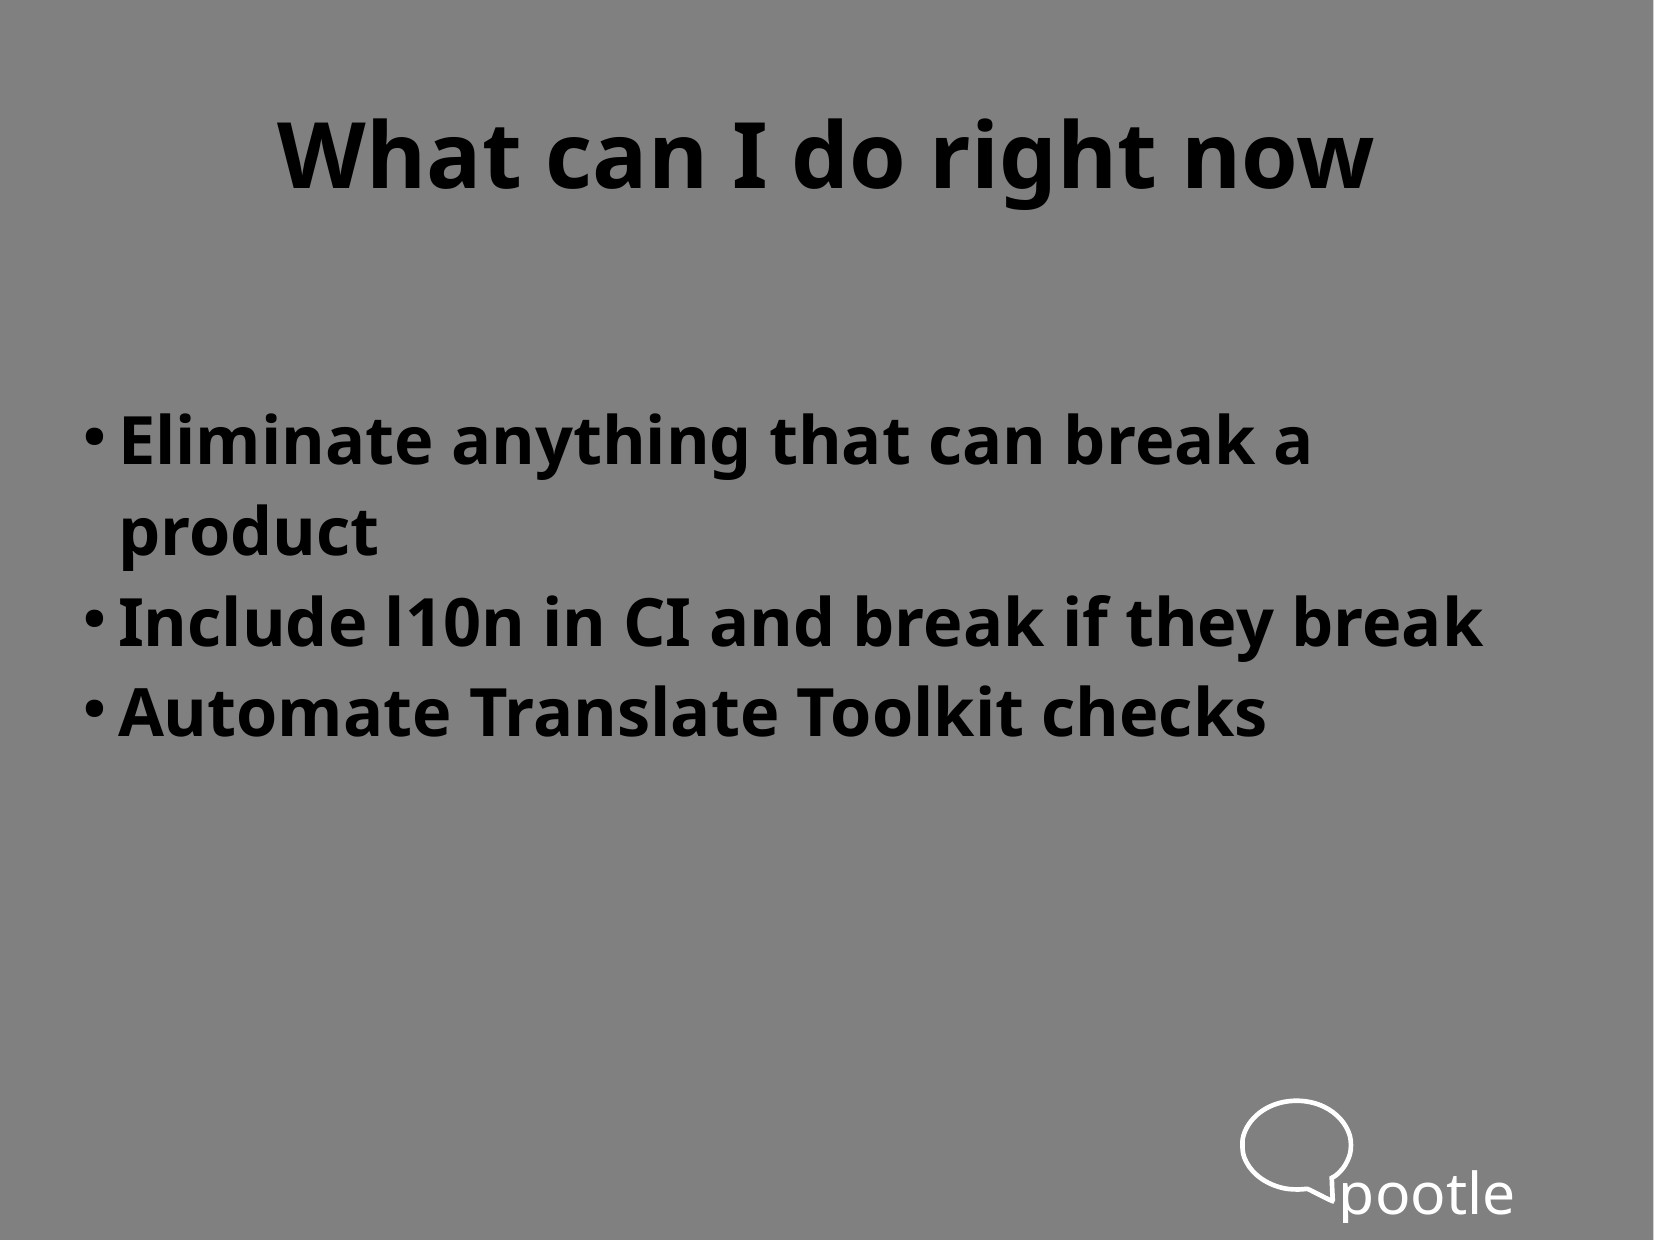

# Eliminate anything that can break a product
Include l10n in CI and break if they break
Automate Translate Toolkit checks
What can I do right now